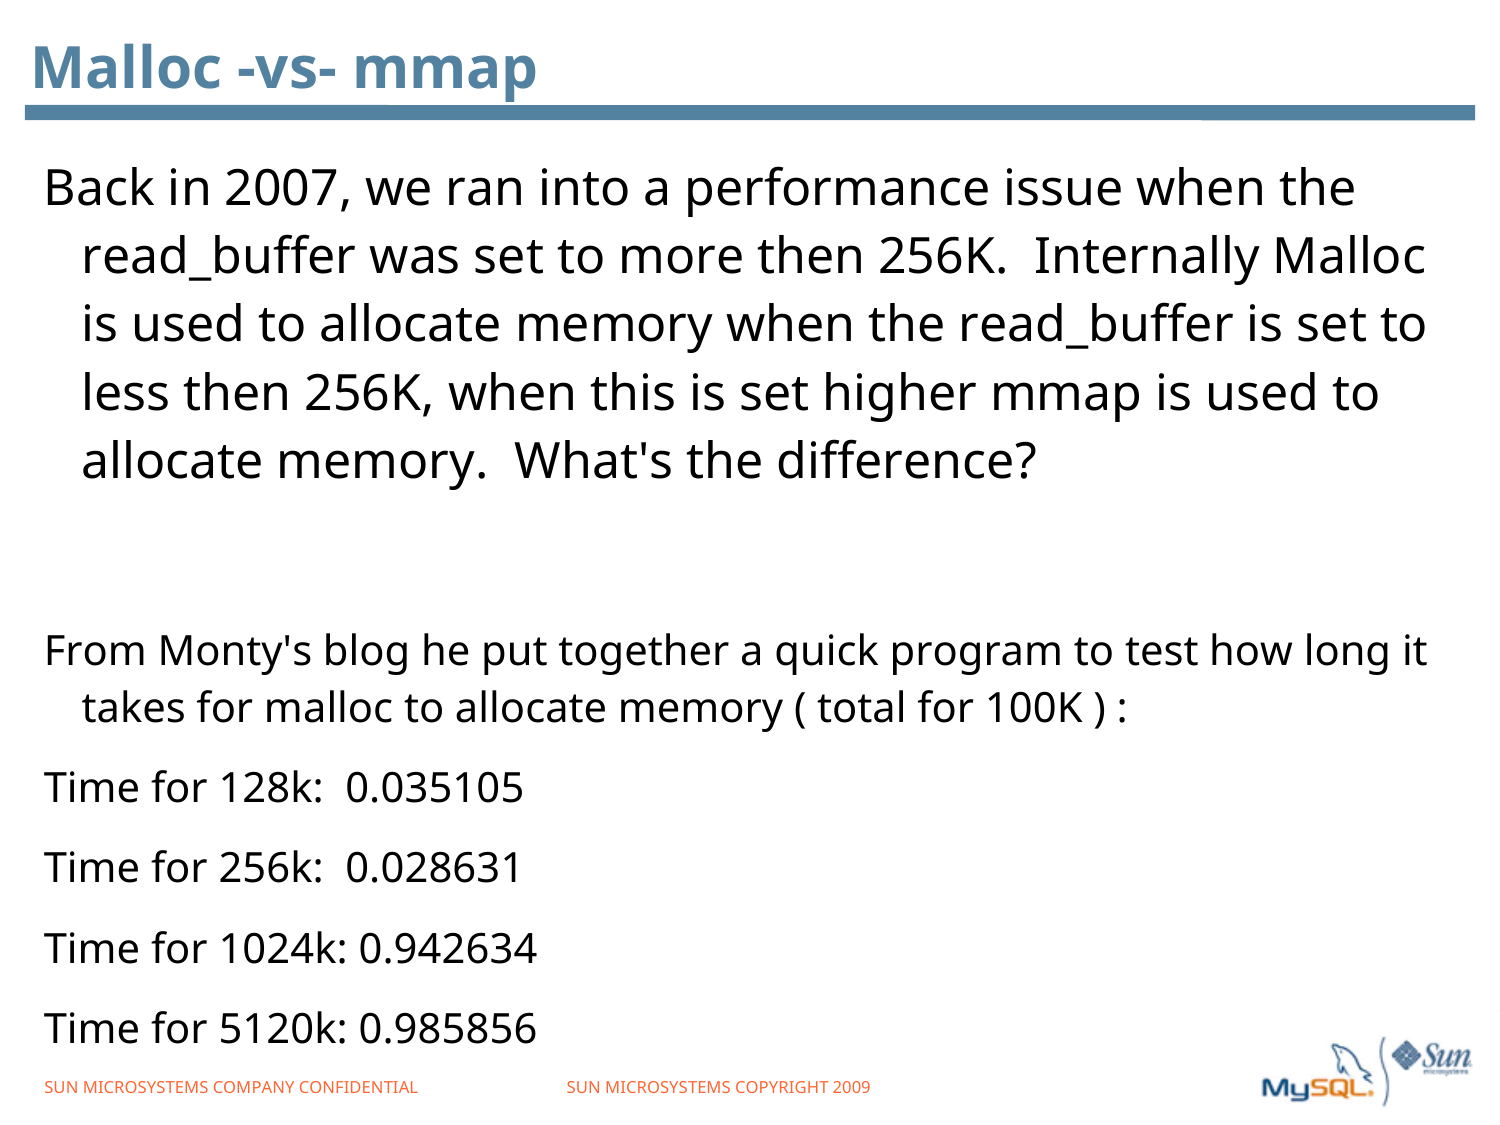

# Malloc -vs- mmap
Back in 2007, we ran into a performance issue when the read_buffer was set to more then 256K. Internally Malloc is used to allocate memory when the read_buffer is set to less then 256K, when this is set higher mmap is used to allocate memory. What's the difference?
From Monty's blog he put together a quick program to test how long it takes for malloc to allocate memory ( total for 100K ) :
Time for 128k: 0.035105
Time for 256k: 0.028631
Time for 1024k: 0.942634
Time for 5120k: 0.985856